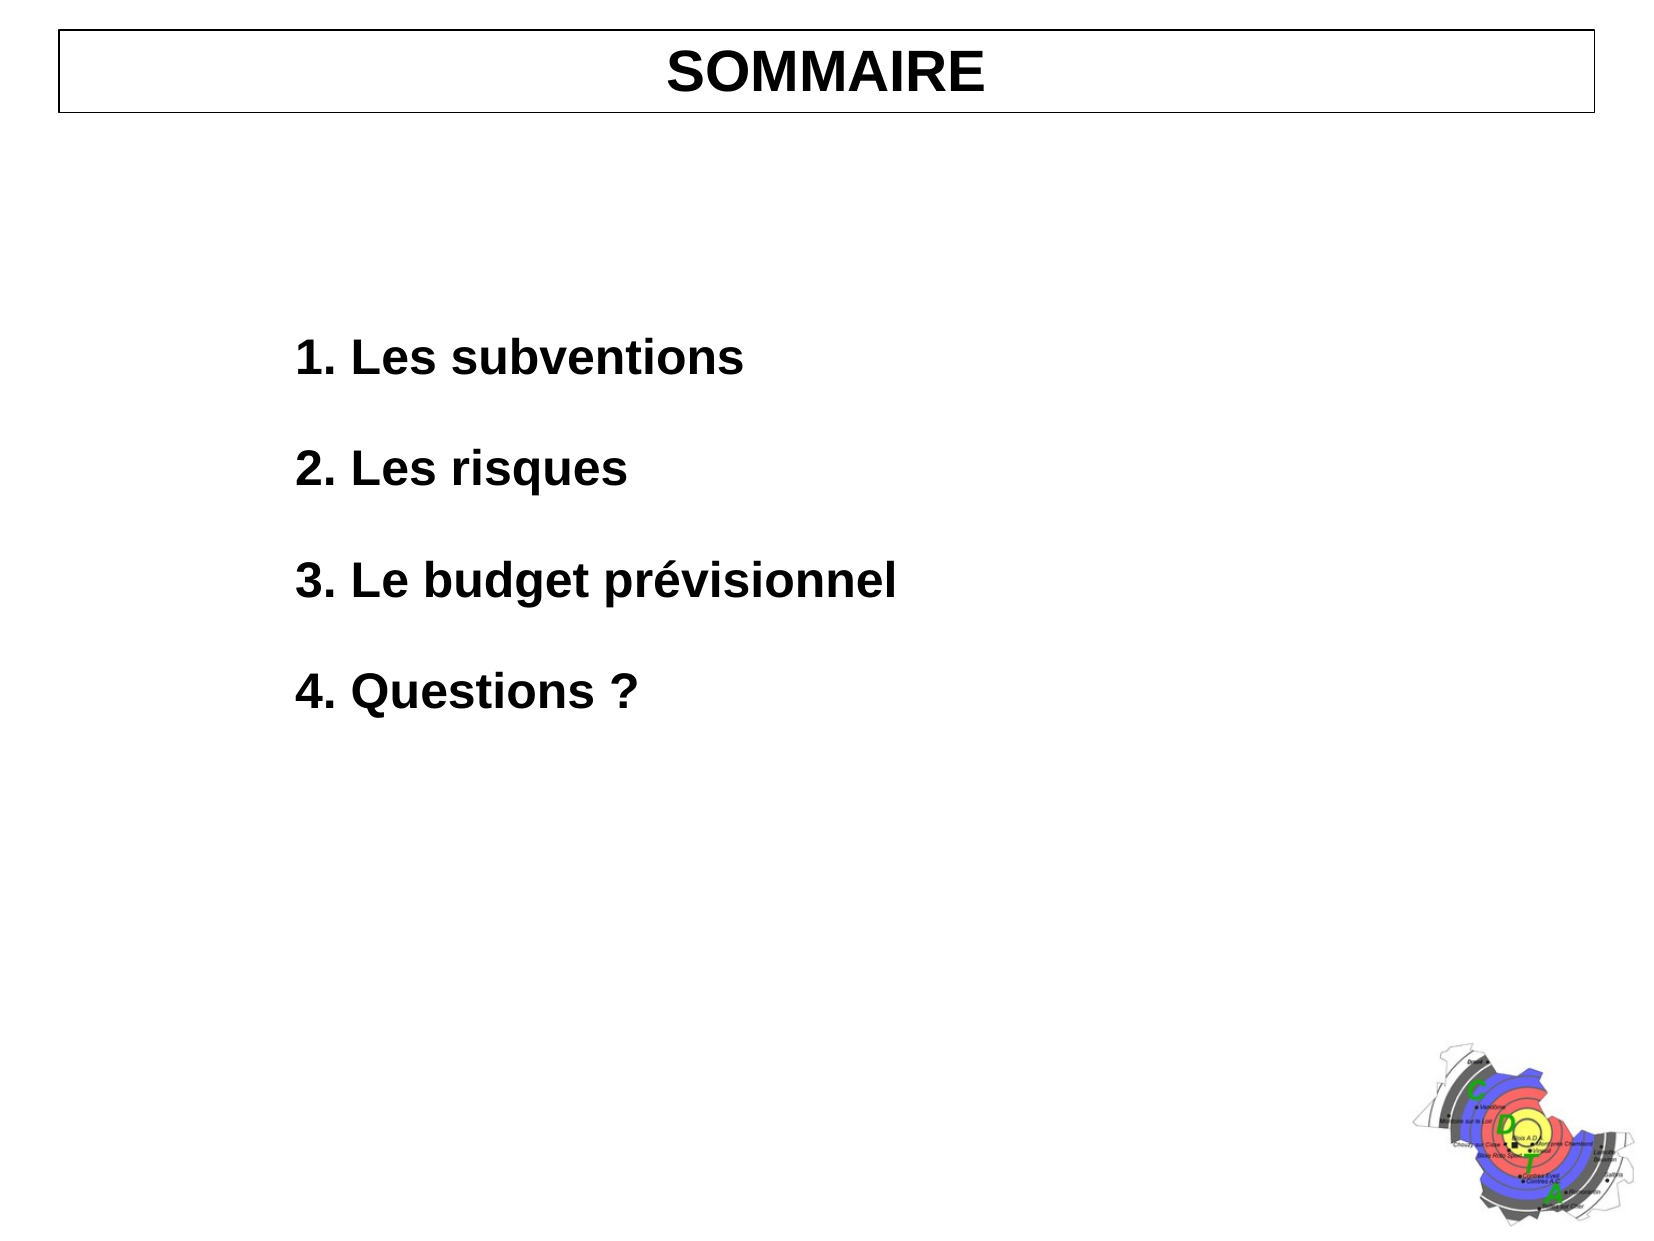

SOMMAIRE
			1. Les subventions
			2. Les risques
			3. Le budget prévisionnel
			4. Questions ?